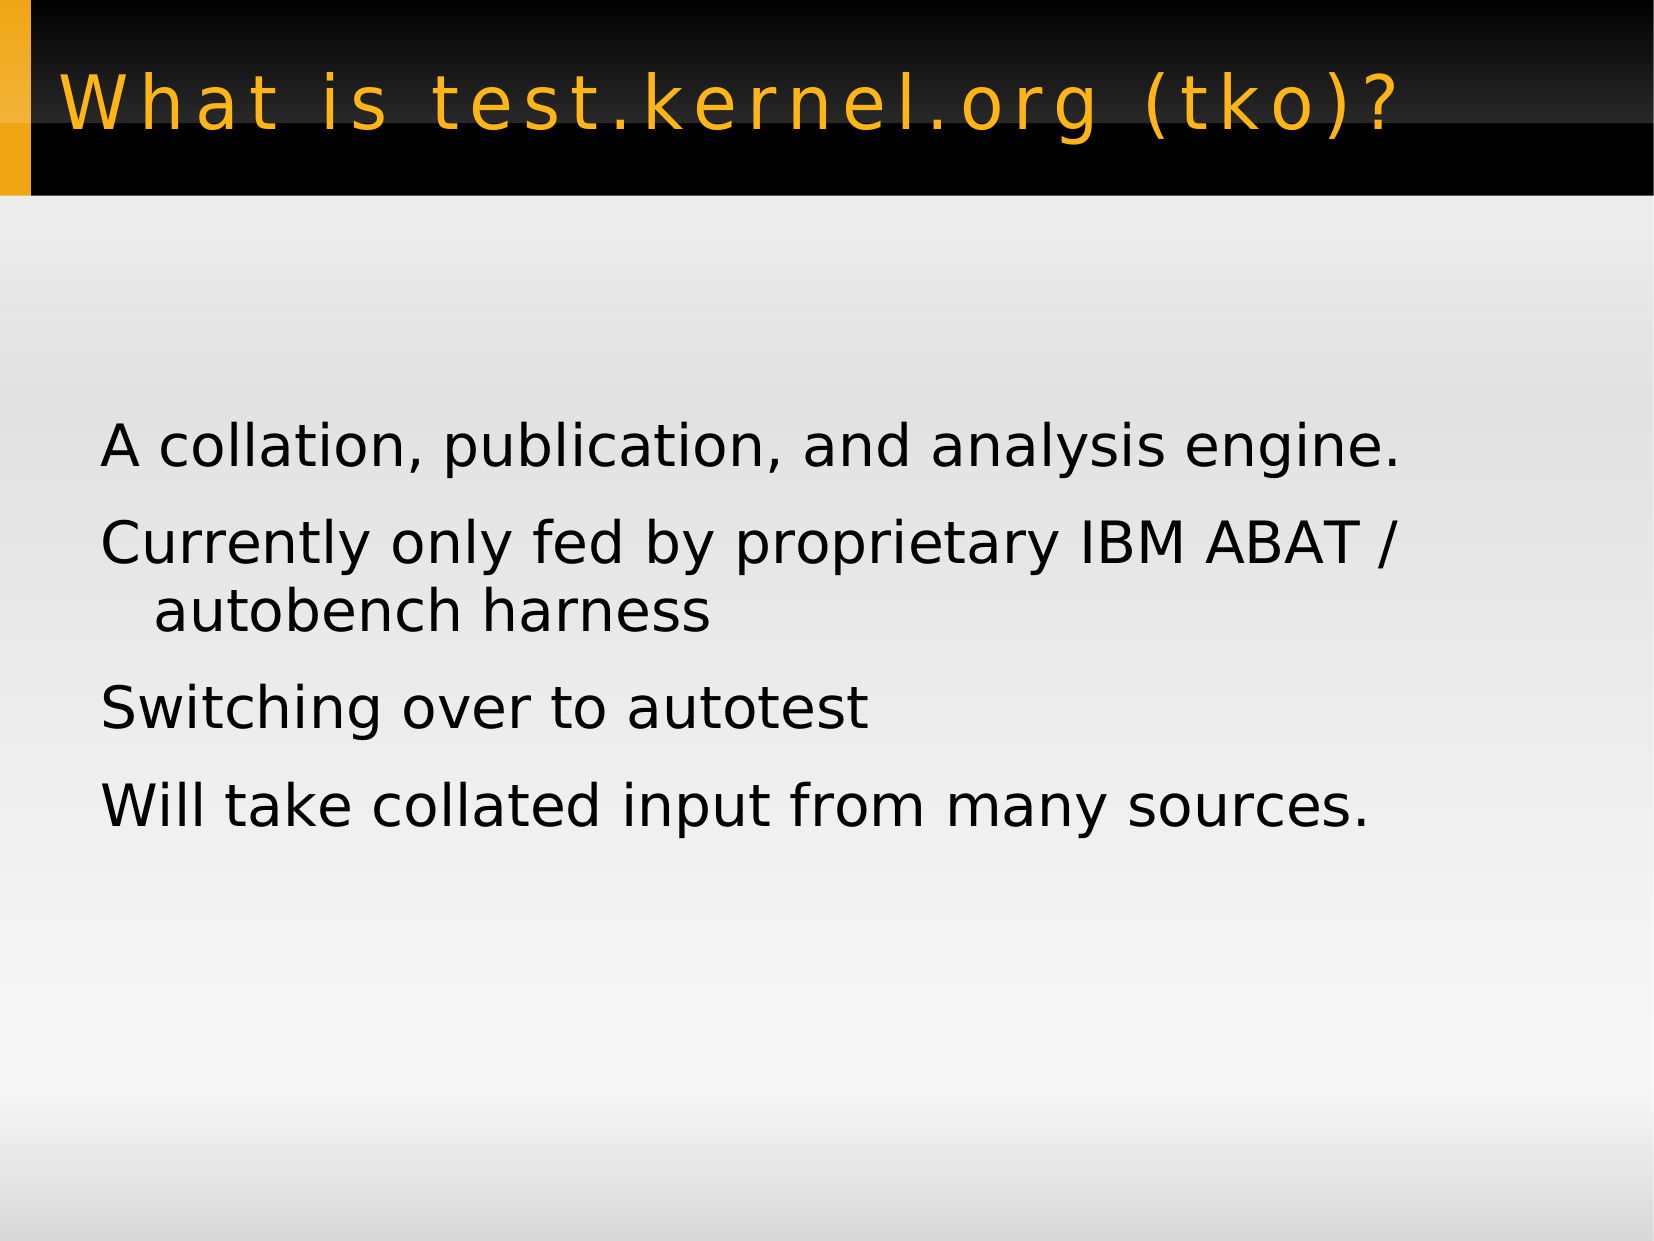

# What is test.kernel.org (tko)?
A collation, publication, and analysis engine.
Currently only fed by proprietary IBM ABAT / autobench harness
Switching over to autotest
Will take collated input from many sources.